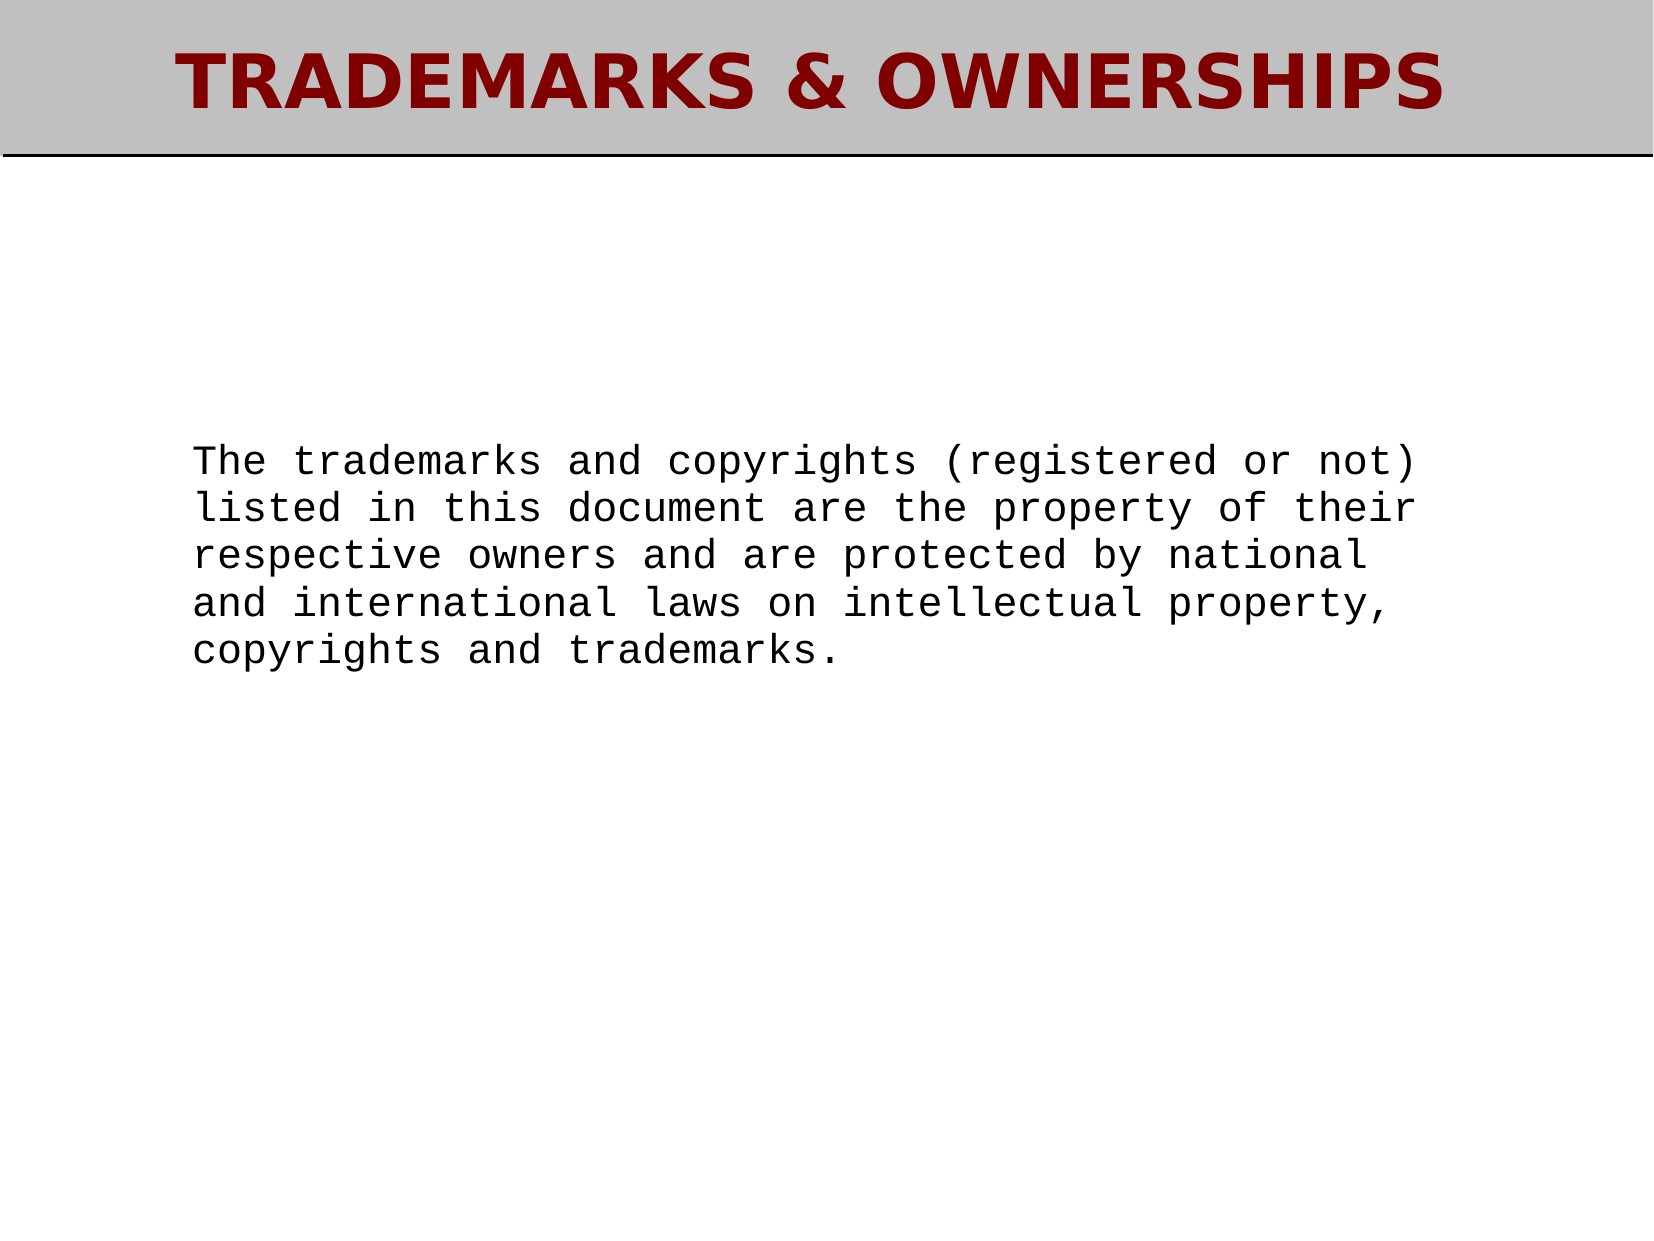

TRADEMARKS & OWNERSHIPS
The trademarks and copyrights (registered or not) listed in this document are the property of their respective owners and are protected by national and international laws on intellectual property, copyrights and trademarks.